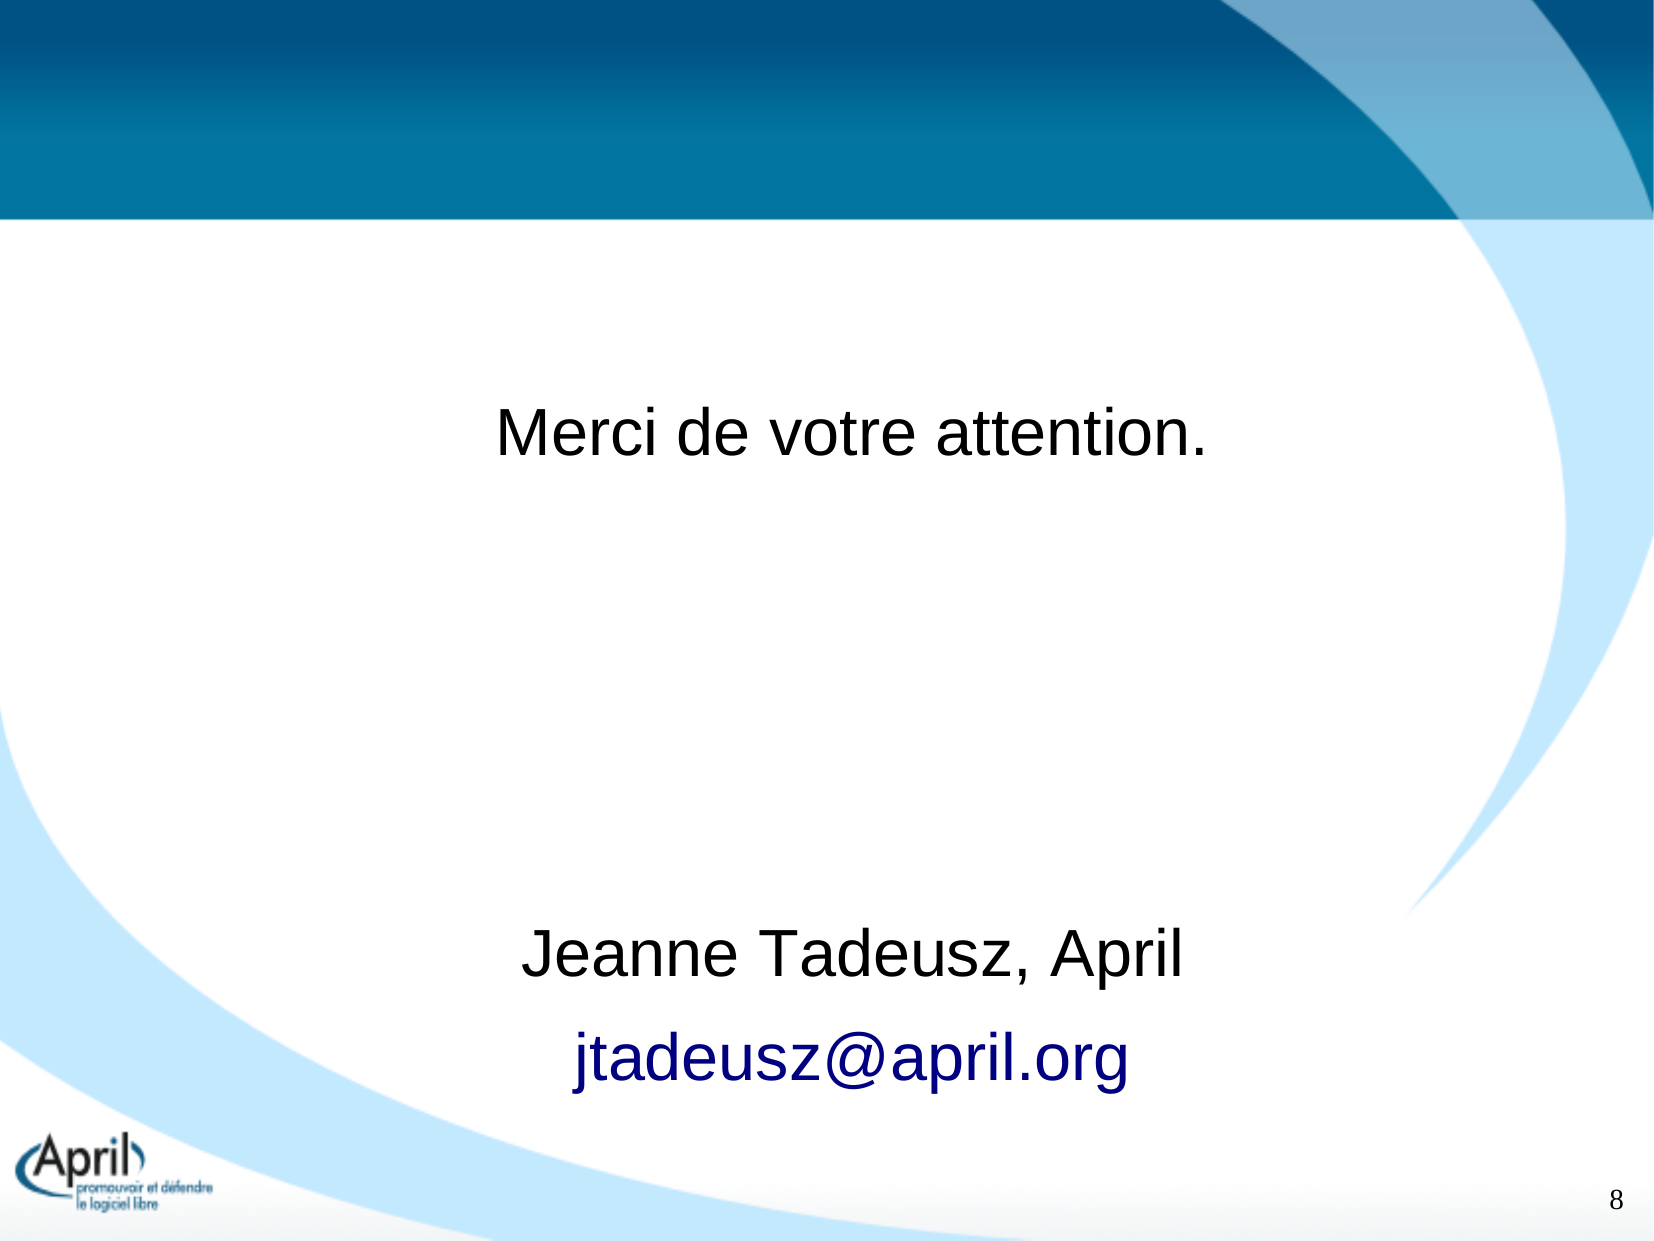

# Merci de votre attention.
Jeanne Tadeusz, April
jtadeusz@april.org
8